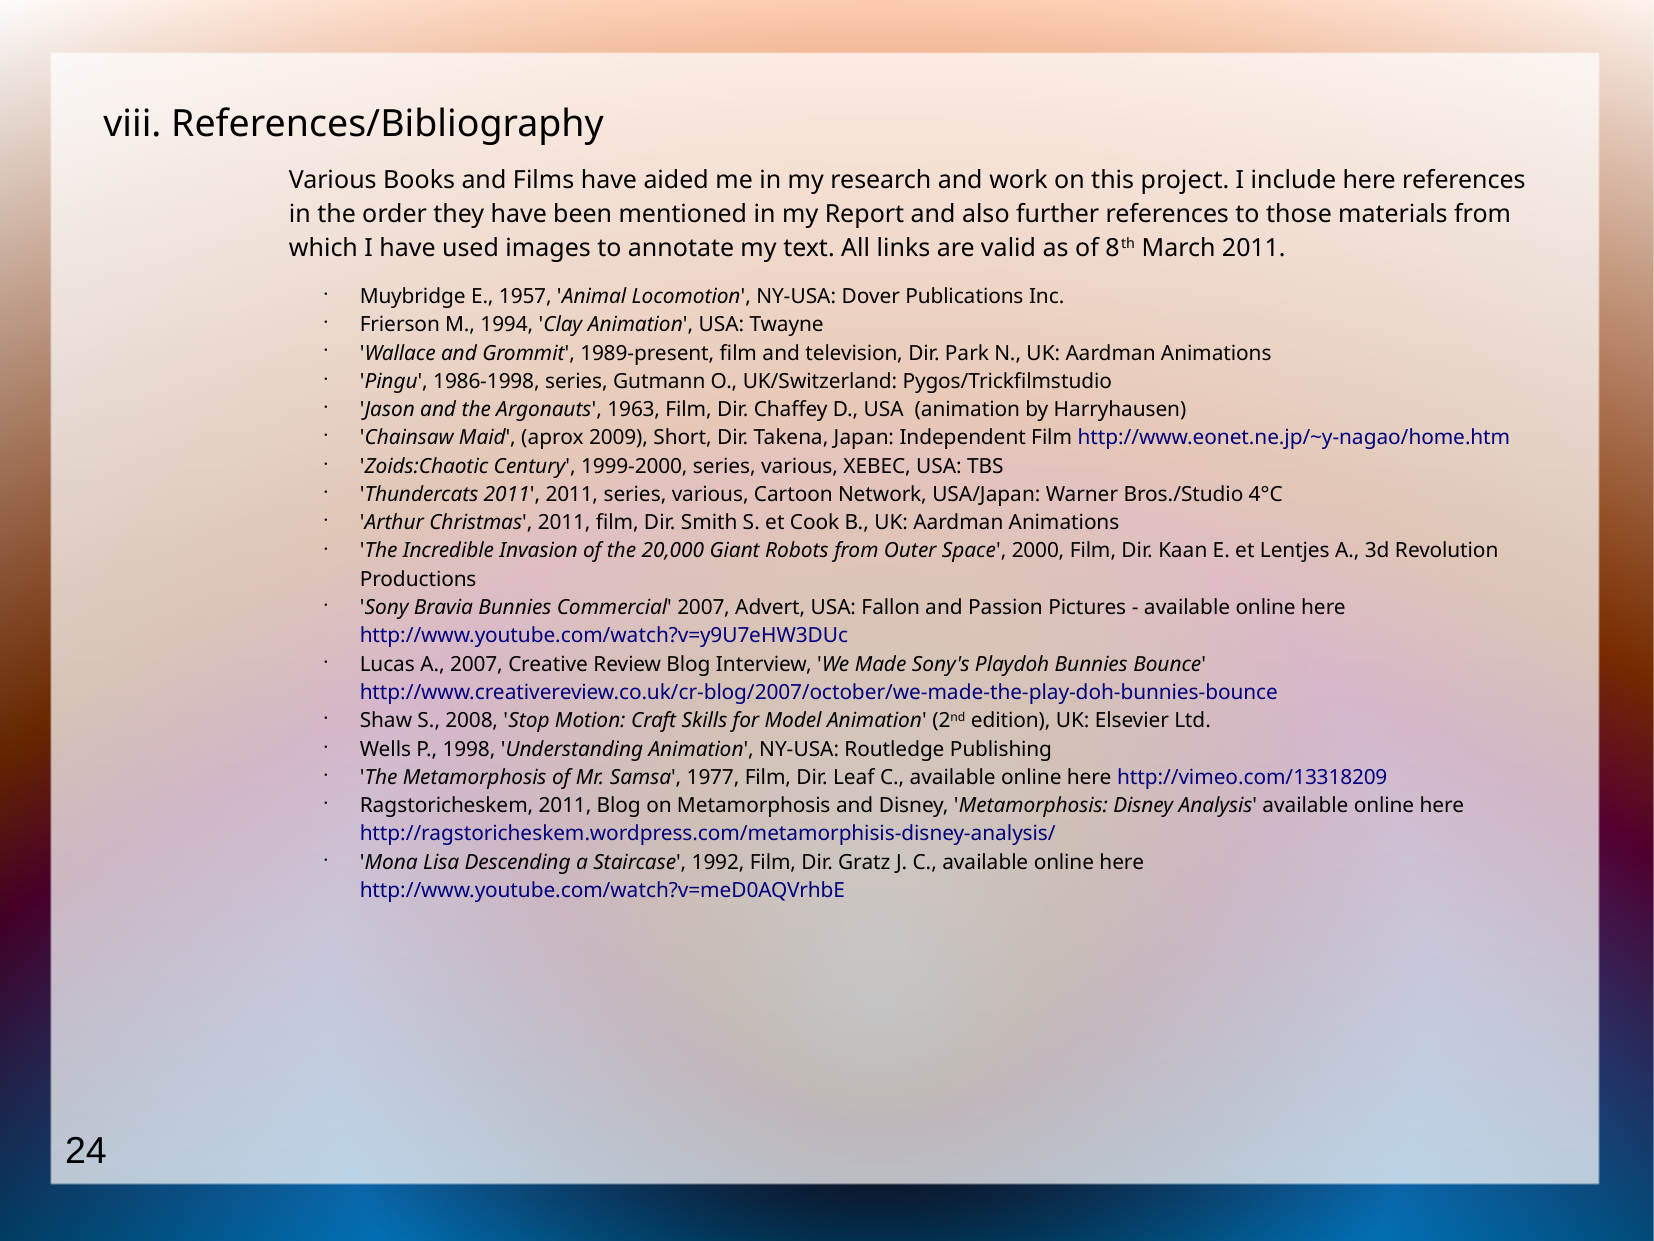

viii. References/Bibliography
Various Books and Films have aided me in my research and work on this project. I include here references in the order they have been mentioned in my Report and also further references to those materials from which I have used images to annotate my text. All links are valid as of 8th March 2011.
Muybridge E., 1957, 'Animal Locomotion', NY-USA: Dover Publications Inc.
Frierson M., 1994, 'Clay Animation', USA: Twayne
'Wallace and Grommit', 1989-present, film and television, Dir. Park N., UK: Aardman Animations
'Pingu', 1986-1998, series, Gutmann O., UK/Switzerland: Pygos/Trickfilmstudio
'Jason and the Argonauts', 1963, Film, Dir. Chaffey D., USA (animation by Harryhausen)
'Chainsaw Maid', (aprox 2009), Short, Dir. Takena, Japan: Independent Film http://www.eonet.ne.jp/~y-nagao/home.htm
'Zoids:Chaotic Century', 1999-2000, series, various, XEBEC, USA: TBS
'Thundercats 2011', 2011, series, various, Cartoon Network, USA/Japan: Warner Bros./Studio 4°C
'Arthur Christmas', 2011, film, Dir. Smith S. et Cook B., UK: Aardman Animations
'The Incredible Invasion of the 20,000 Giant Robots from Outer Space', 2000, Film, Dir. Kaan E. et Lentjes A., 3d Revolution Productions
'Sony Bravia Bunnies Commercial' 2007, Advert, USA: Fallon and Passion Pictures - available online here http://www.youtube.com/watch?v=y9U7eHW3DUc
Lucas A., 2007, Creative Review Blog Interview, 'We Made Sony's Playdoh Bunnies Bounce' http://www.creativereview.co.uk/cr-blog/2007/october/we-made-the-play-doh-bunnies-bounce
Shaw S., 2008, 'Stop Motion: Craft Skills for Model Animation' (2nd edition), UK: Elsevier Ltd.
Wells P., 1998, 'Understanding Animation', NY-USA: Routledge Publishing
'The Metamorphosis of Mr. Samsa', 1977, Film, Dir. Leaf C., available online here http://vimeo.com/13318209
Ragstoricheskem, 2011, Blog on Metamorphosis and Disney, 'Metamorphosis: Disney Analysis' available online here http://ragstoricheskem.wordpress.com/metamorphisis-disney-analysis/
'Mona Lisa Descending a Staircase', 1992, Film, Dir. Gratz J. C., available online here http://www.youtube.com/watch?v=meD0AQVrhbE